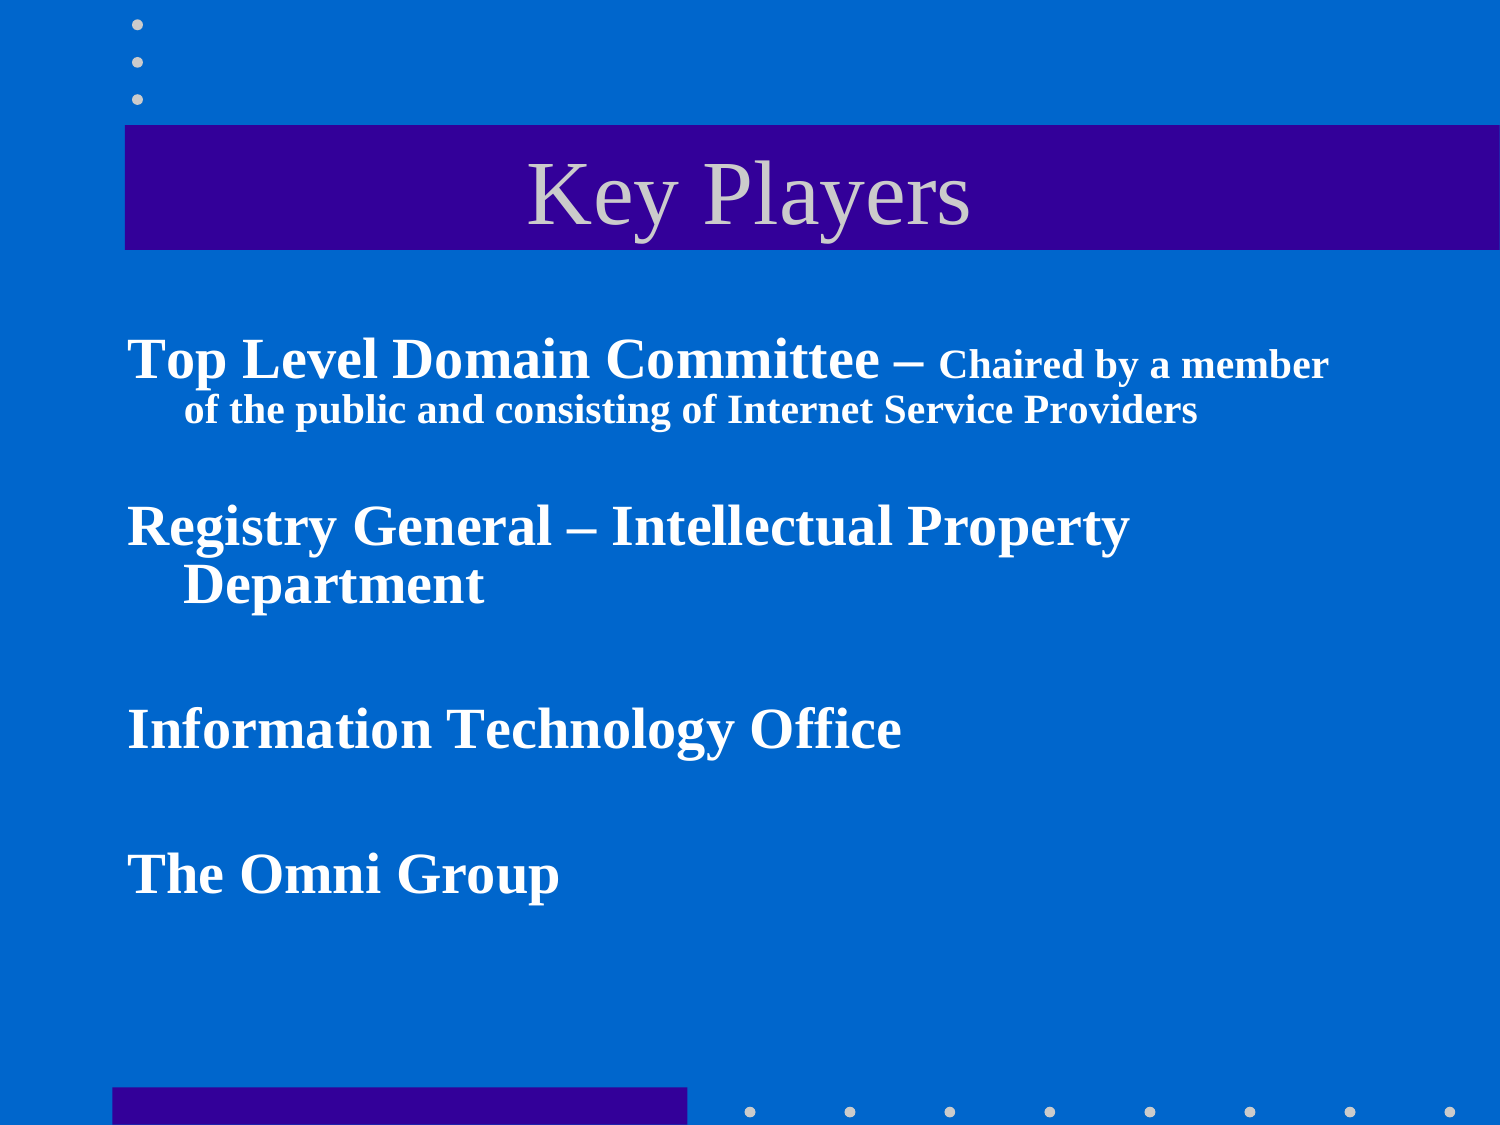

# Key Players
Top Level Domain Committee – Chaired by a member of the public and consisting of Internet Service Providers
Registry General – Intellectual Property Department
Information Technology Office
The Omni Group